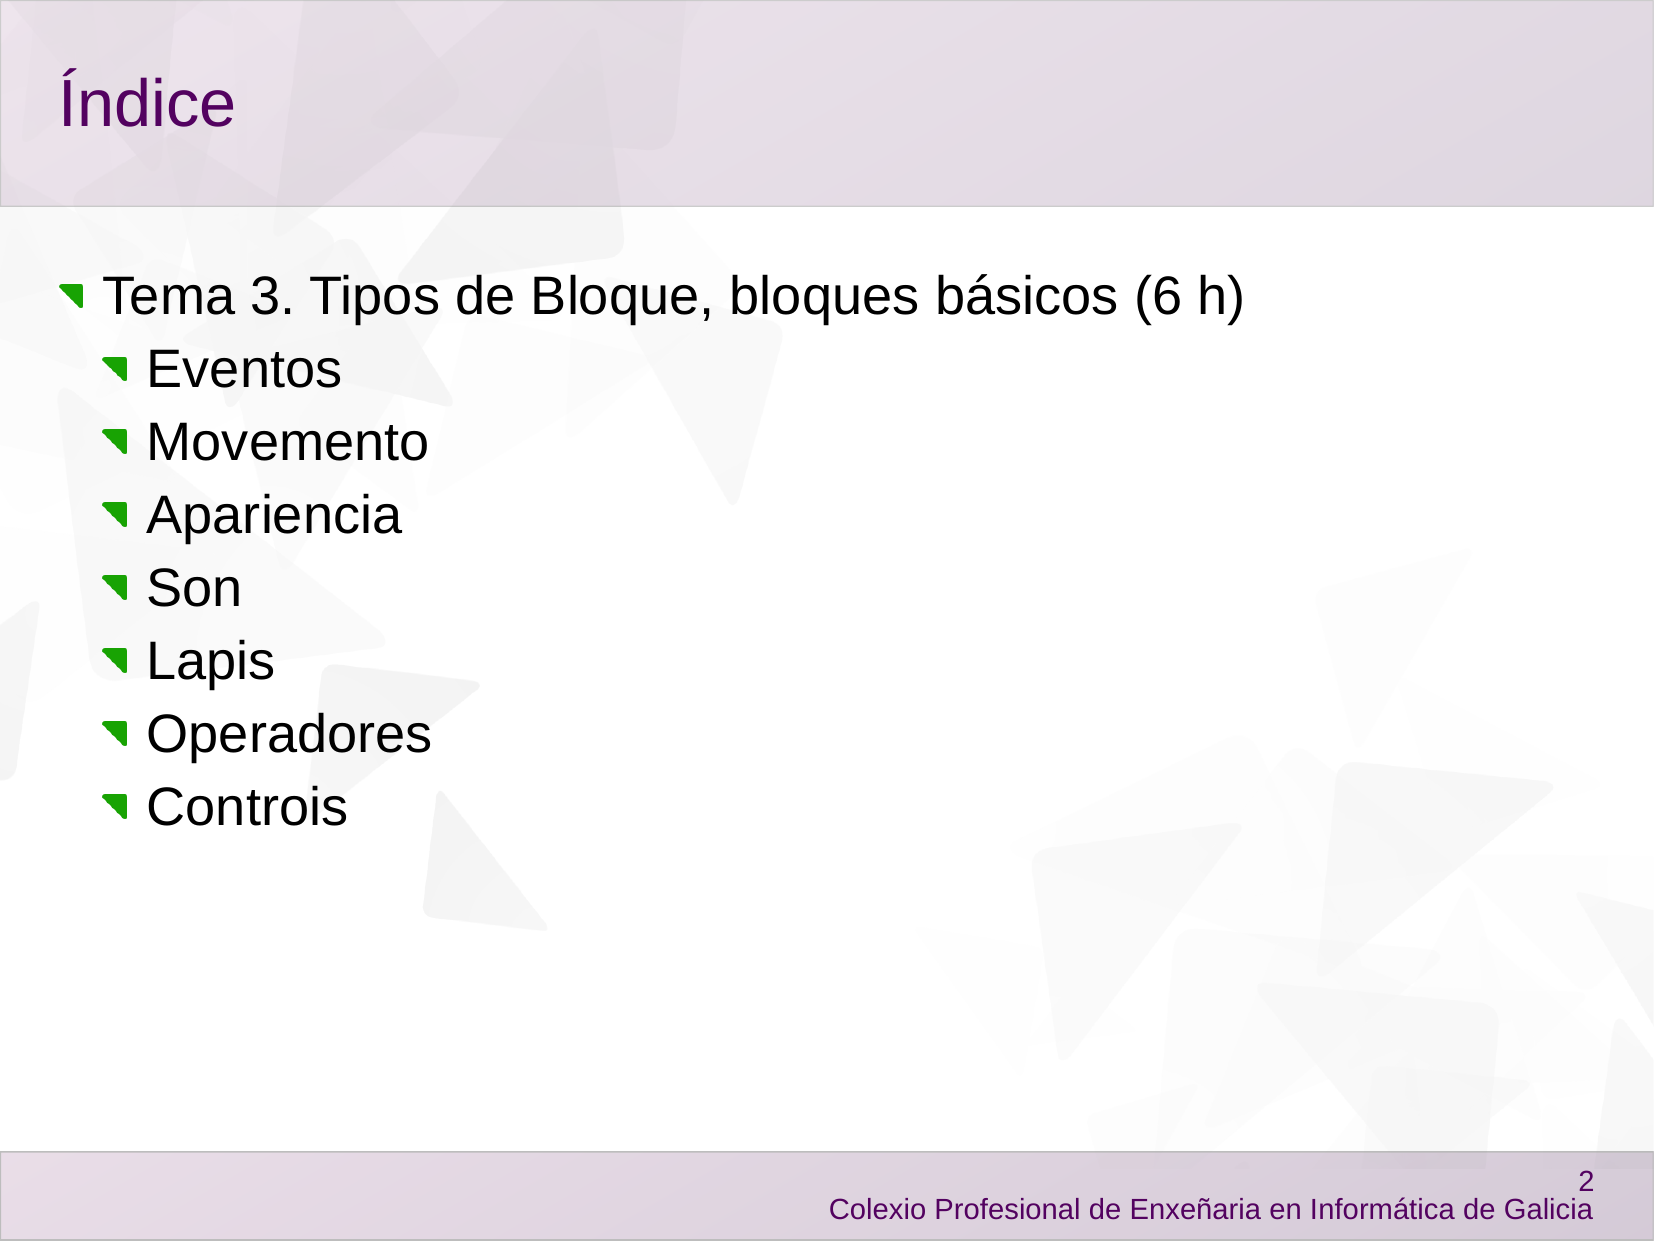

# Índice
Tema 3. Tipos de Bloque, bloques básicos (6 h)
Eventos
Movemento
Apariencia
Son
Lapis
Operadores
Controis
2
Colexio Profesional de Enxeñaria en Informática de Galicia